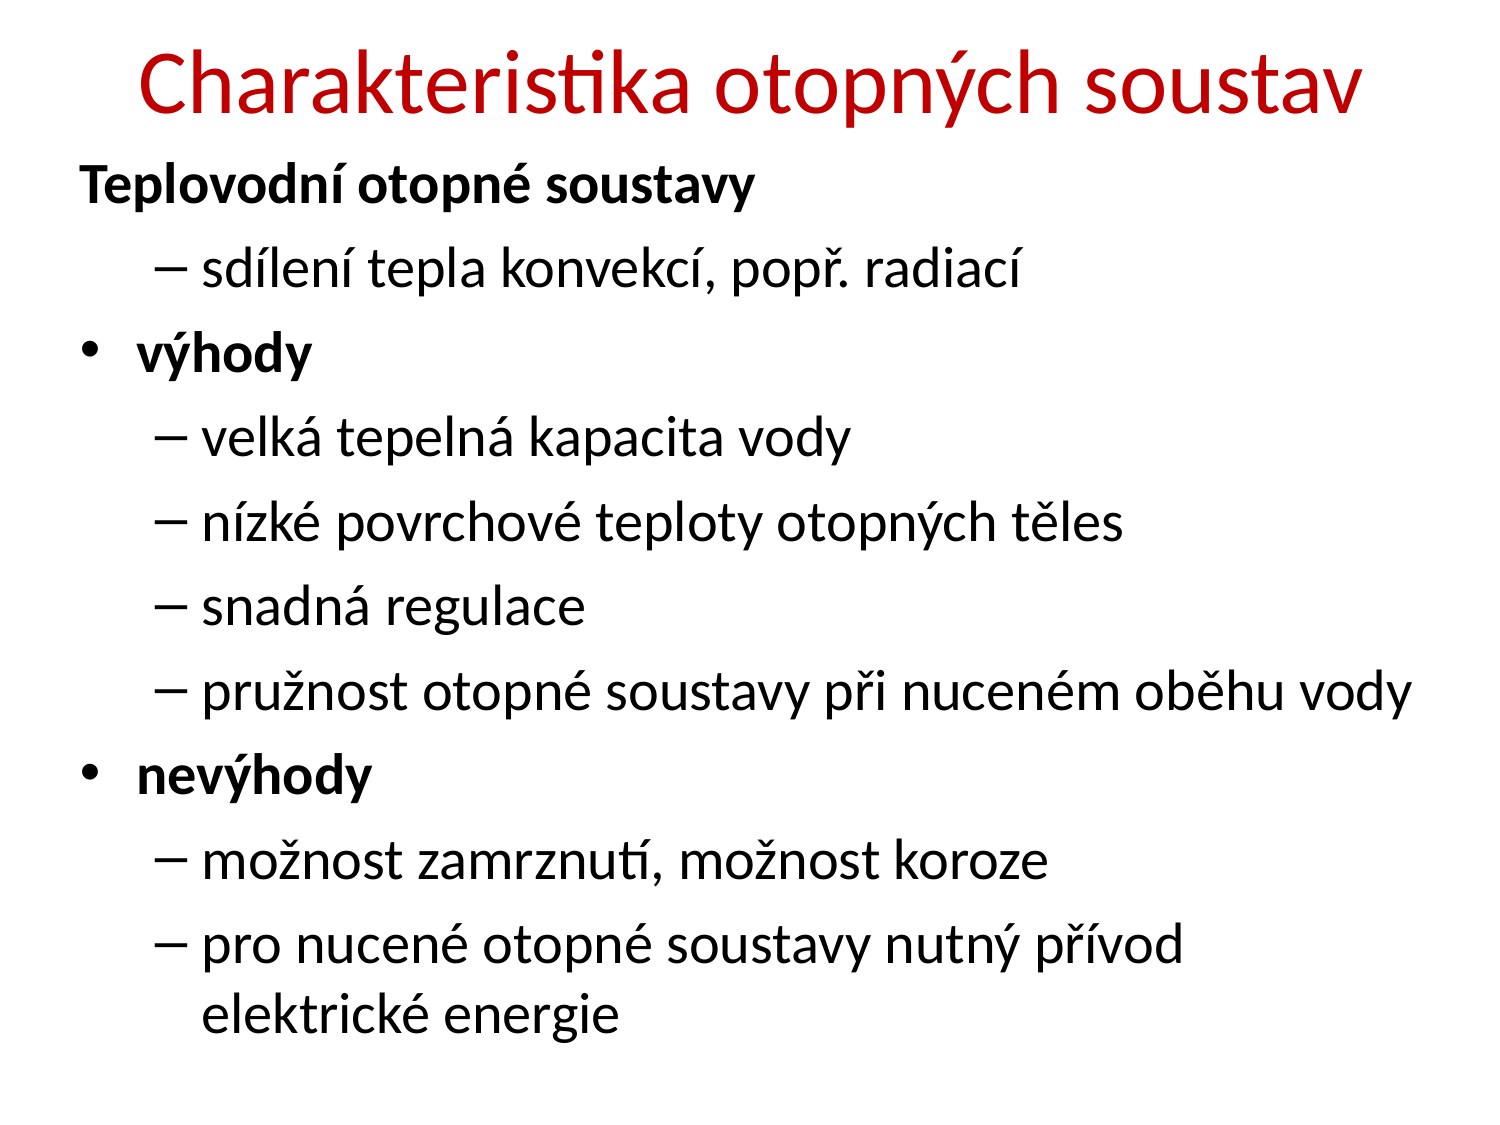

# Charakteristika otopných soustav
Teplovodní otopné soustavy
sdílení tepla konvekcí, popř. radiací
výhody
velká tepelná kapacita vody
nízké povrchové teploty otopných těles
snadná regulace
pružnost otopné soustavy při nuceném oběhu vody
nevýhody
možnost zamrznutí, možnost koroze
pro nucené otopné soustavy nutný přívod elektrické energie